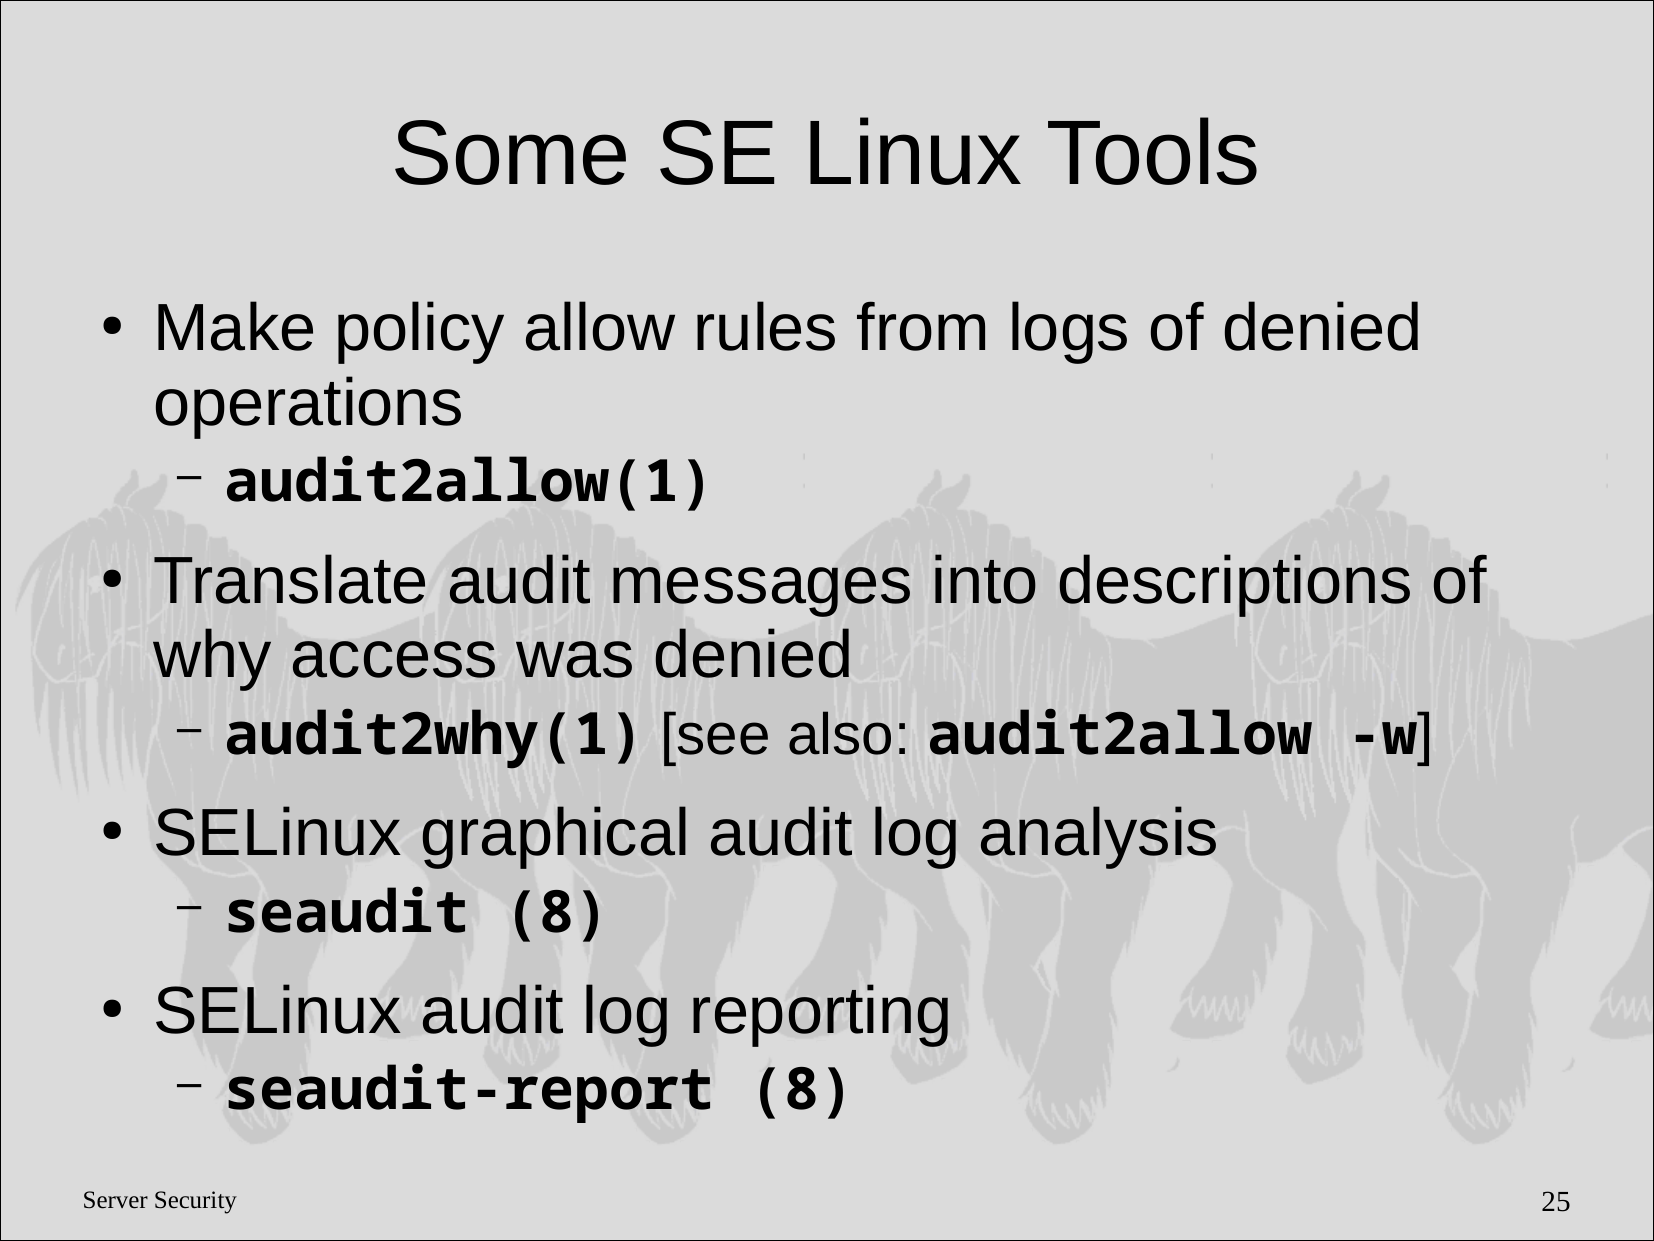

# Some SE Linux Tools
Make policy allow rules from logs of denied operations
audit2allow(1)
Translate audit messages into descriptions of why access was denied
audit2why(1) [see also: audit2allow -w]
SELinux graphical audit log analysis
seaudit (8)
SELinux audit log reporting
seaudit-report (8)